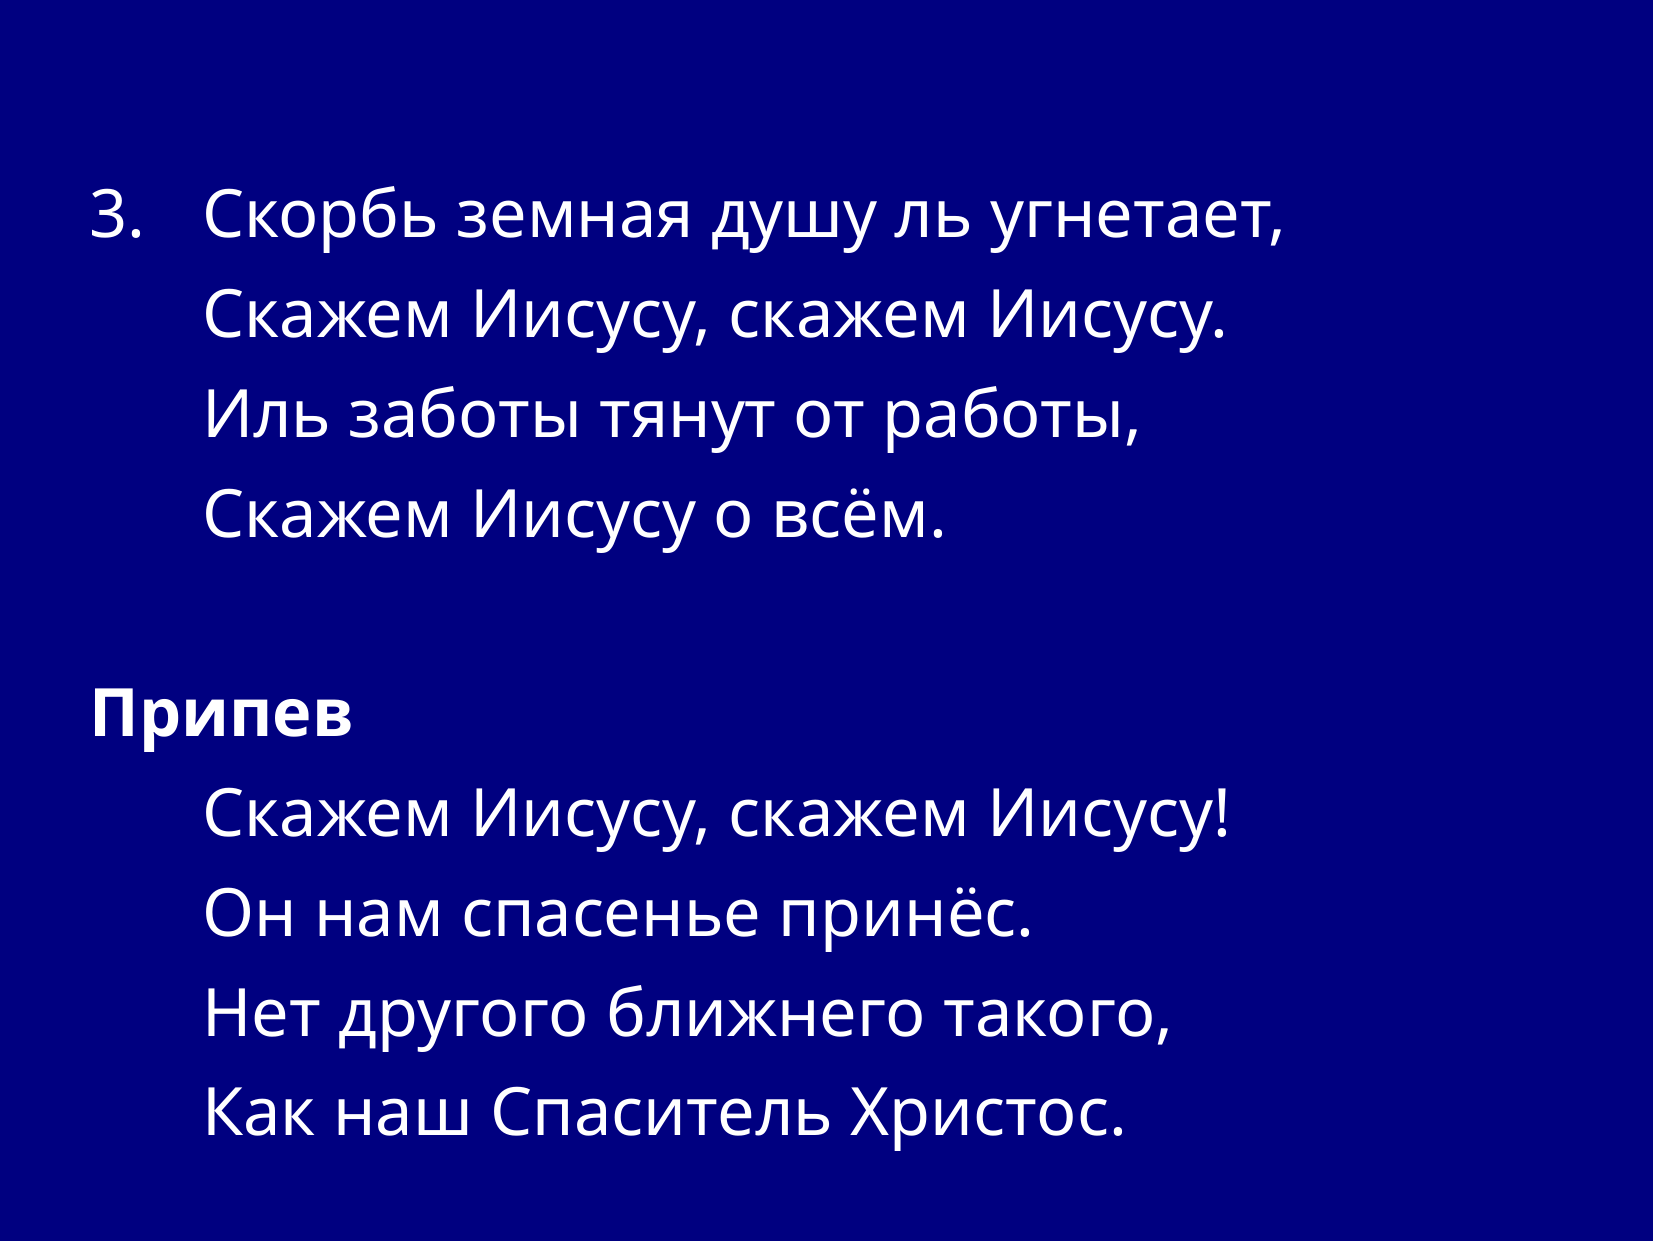

3.	Скорбь земная душу ль угнетает,
	Скажем Иисусу, скажем Иисусу.
	Иль заботы тянут от работы,
	Скажем Иисусу о всём.
Припев
	Скажем Иисусу, скажем Иисусу!
	Он нам спасенье принёс.
	Нет другого ближнего такого,
	Как наш Спаситель Христос.